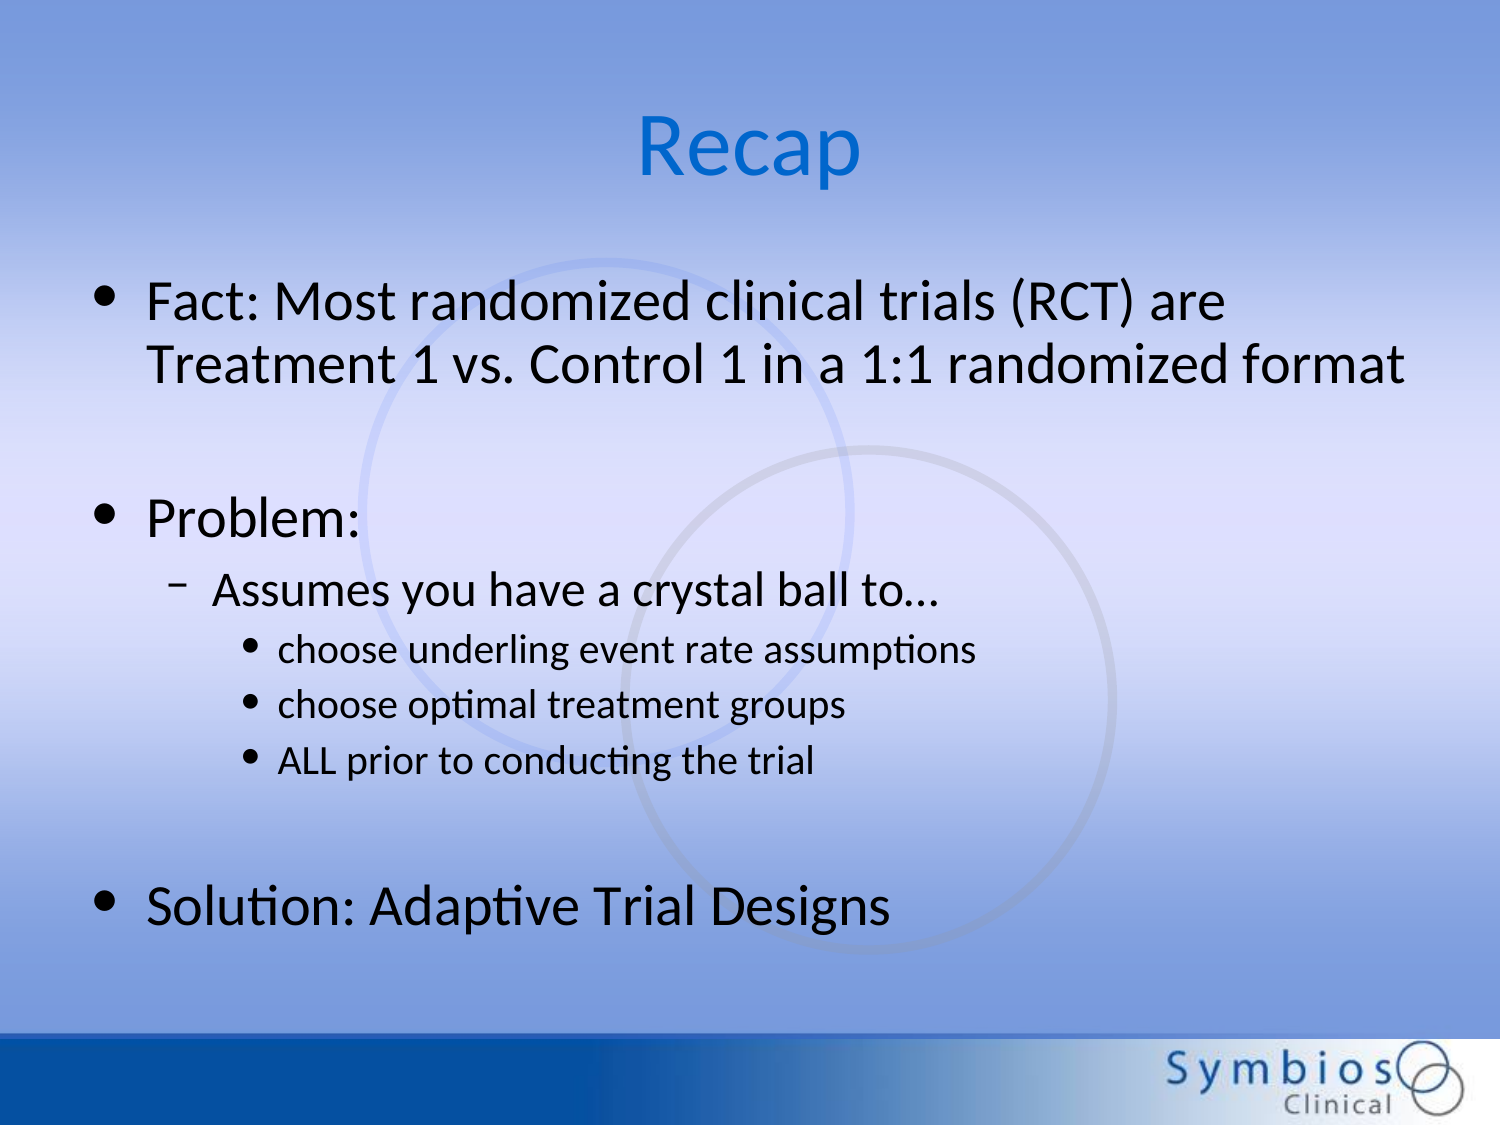

# Recap
Fact: Most randomized clinical trials (RCT) are Treatment 1 vs. Control 1 in a 1:1 randomized format
Problem:
Assumes you have a crystal ball to…
choose underling event rate assumptions
choose optimal treatment groups
ALL prior to conducting the trial
Solution: Adaptive Trial Designs